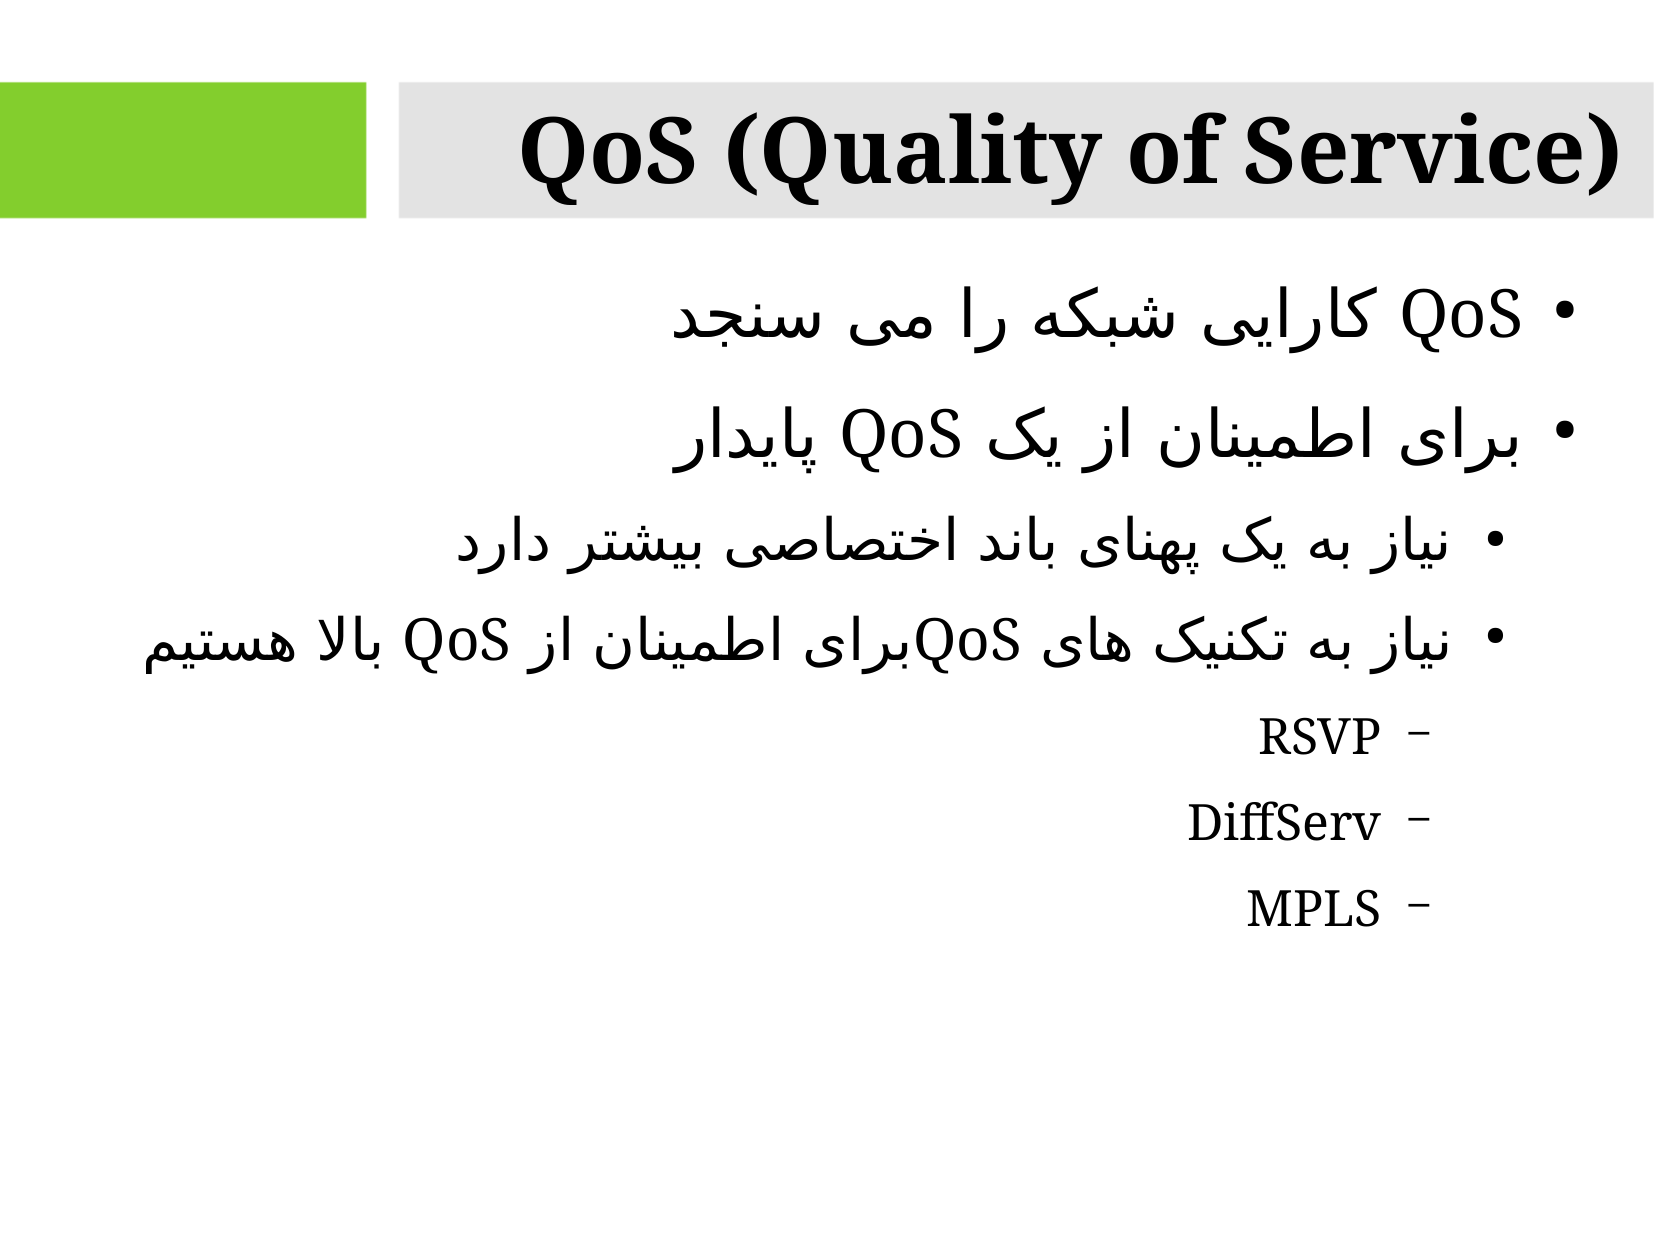

# QoS (Quality of Service)
QoS کارایی شبکه را می سنجد
برای اطمینان از یک QoS پایدار
نیاز به یک پهنای باند اختصاصی بیشتر دارد
نیاز به تکنیک های QoSبرای اطمینان از QoS بالا هستیم
RSVP
DiffServ
MPLS